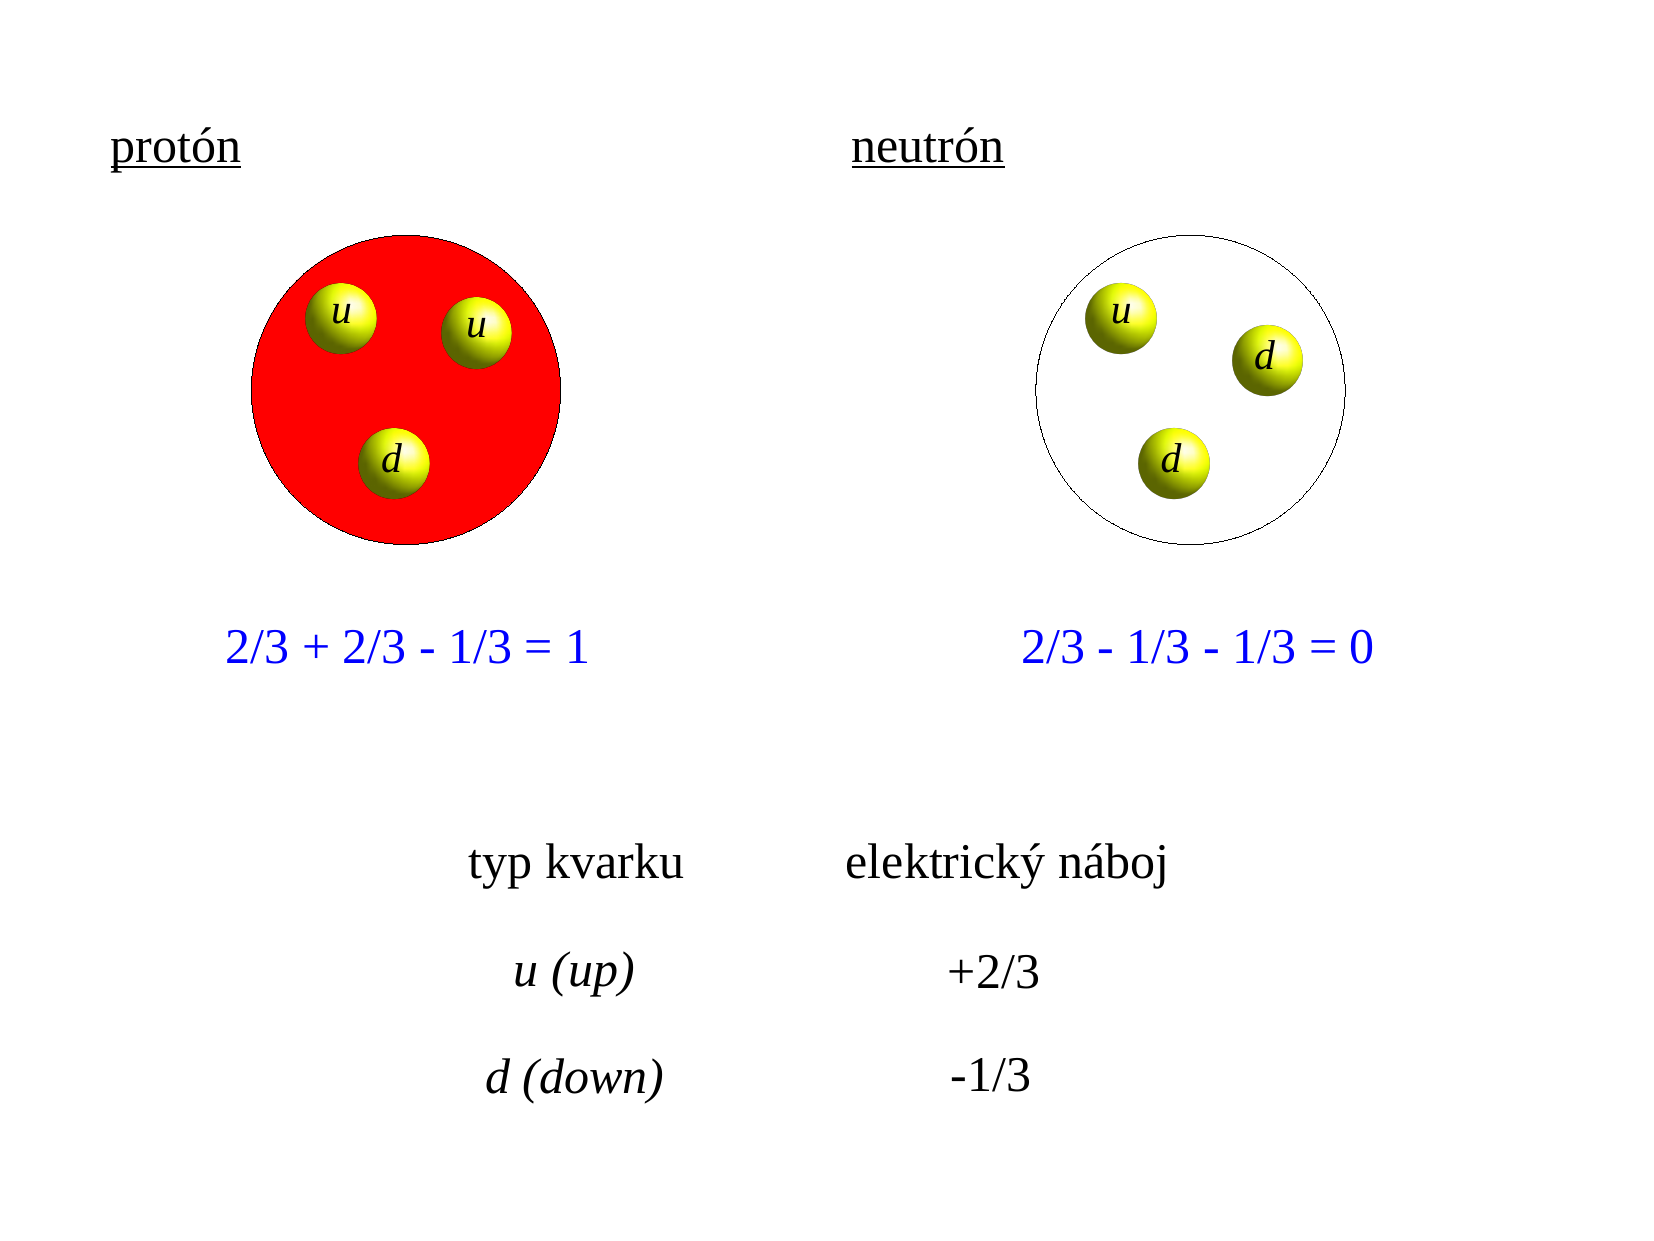

neutrón
protón
u
u
d
u
d
d
2/3 + 2/3 - 1/3 = 1
2/3 - 1/3 - 1/3 = 0
typ kvarku
elektrický náboj
u (up)
d (down)
+2/3
-1/3